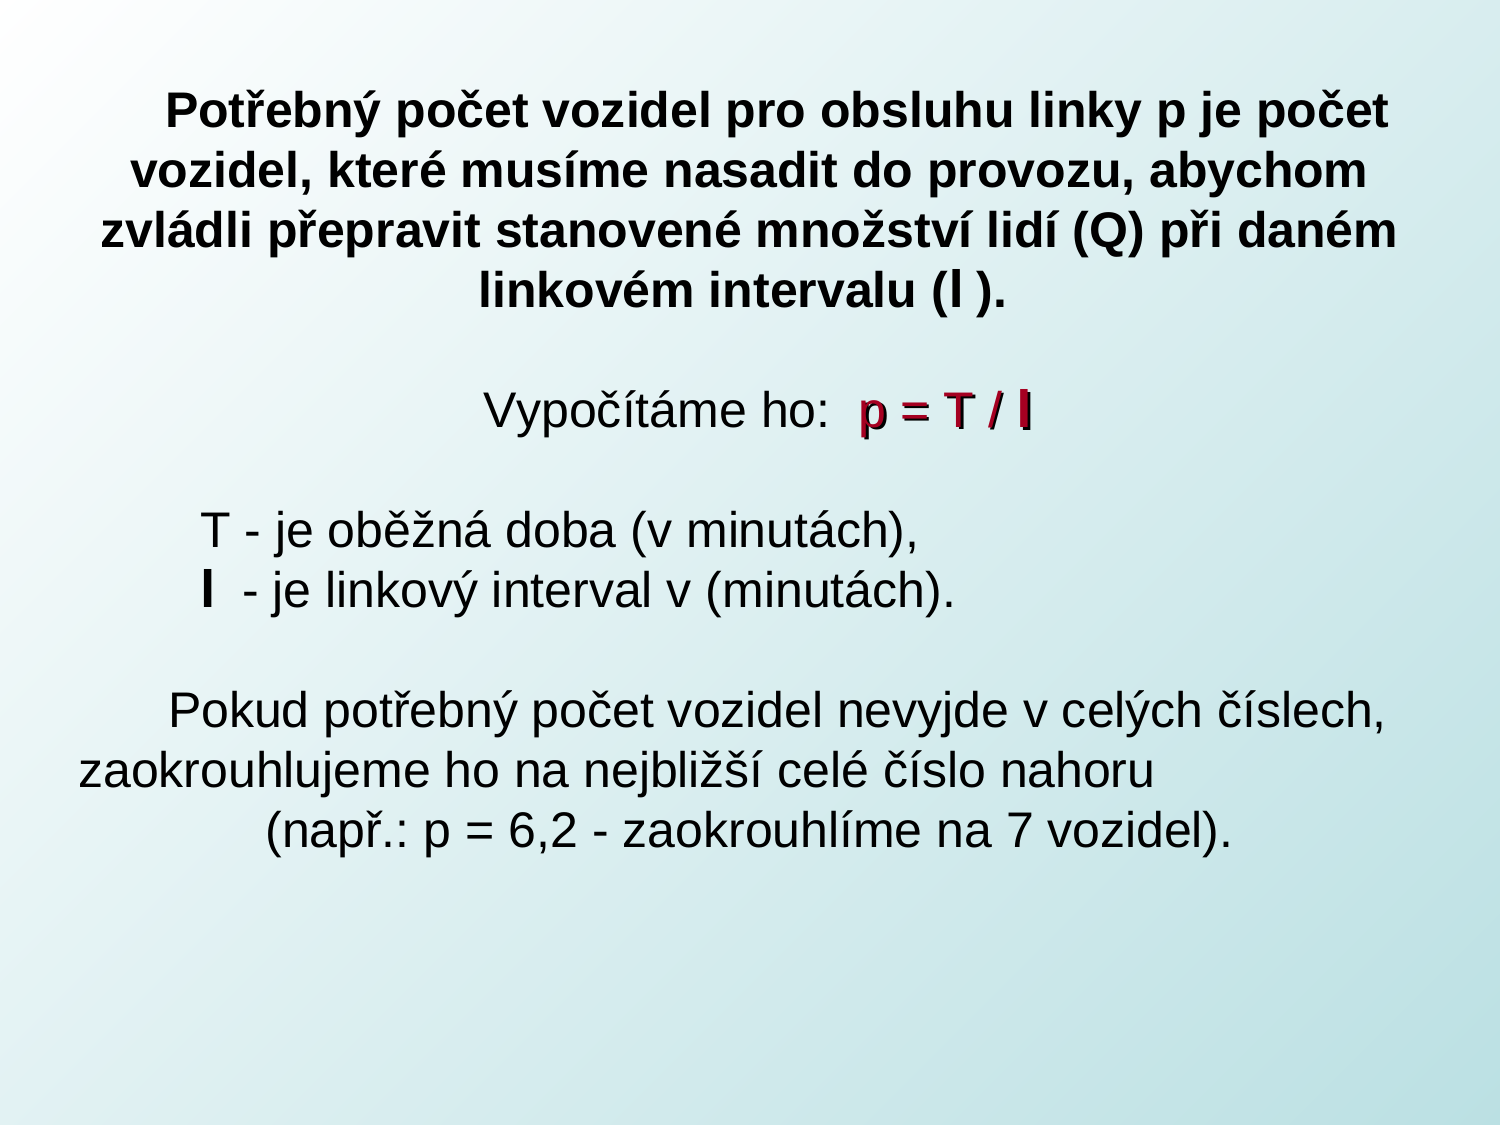

# Potřebný počet vozidel pro obsluhu linky p je počet vozidel, které musíme nasadit do provozu, abychom zvládli přepravit stanovené množství lidí (Q) při daném linkovém intervalu (l ).
 Vypočítáme ho: p = T / l
	T - je oběžná doba (v minutách),
	l - je linkový interval v (minutách).
 Pokud potřebný počet vozidel nevyjde v celých číslech, zaokrouhlujeme ho na nejbližší celé číslo nahoru (např.: p = 6,2 - zaokrouhlíme na 7 vozidel).